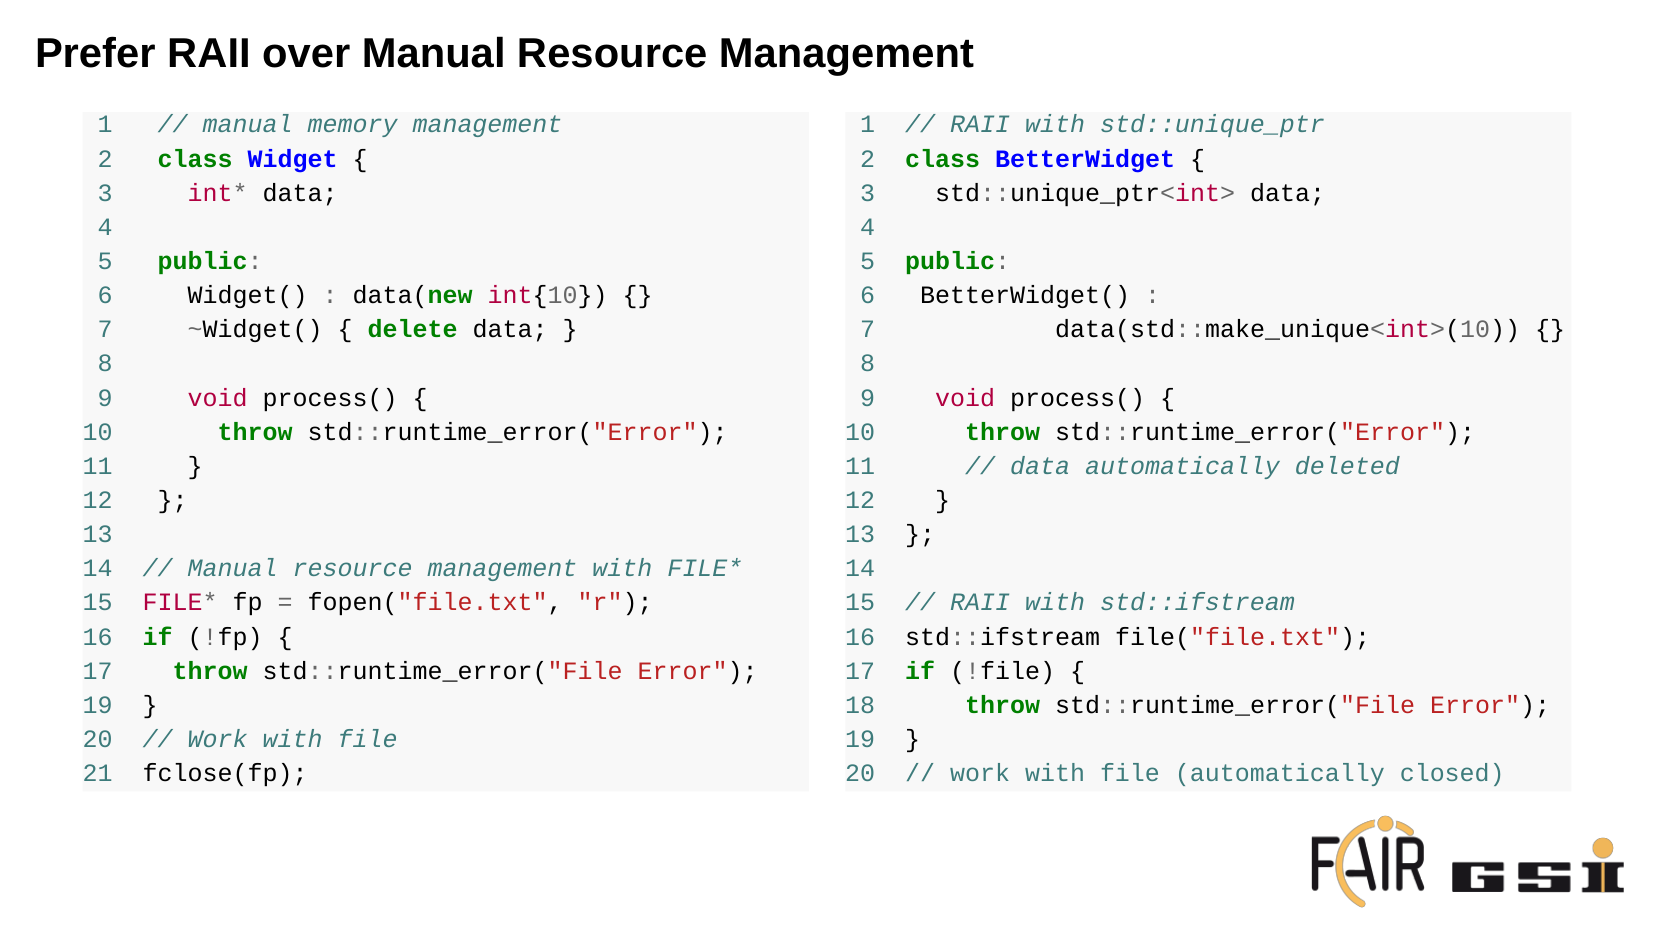

# Prefer RAII over Manual Resource Management
 1 // manual memory management
 2 class Widget {
 3 int* data;
 4
 5 public:
 6 Widget() : data(new int{10}) {}
 7 ~Widget() { delete data; }
 8
 9 void process() {
10 throw std::runtime_error("Error");
11 }
12 };
13
14 // Manual resource management with FILE*
15 FILE* fp = fopen("file.txt", "r");
16 if (!fp) {
17 throw std::runtime_error("File Error");
19 }
20 // Work with file
21 fclose(fp);
 1 // RAII with std::unique_ptr
 2 class BetterWidget {
 3 std::unique_ptr<int> data;
 4
 5 public:
 6 BetterWidget() :
 7 data(std::make_unique<int>(10)) {}
 8
 9 void process() {
10 throw std::runtime_error("Error");
11 // data automatically deleted
12 }
13 };
14
15 // RAII with std::ifstream
16 std::ifstream file("file.txt");
17 if (!file) {
18 throw std::runtime_error("File Error");
19 }
20 // work with file (automatically closed)